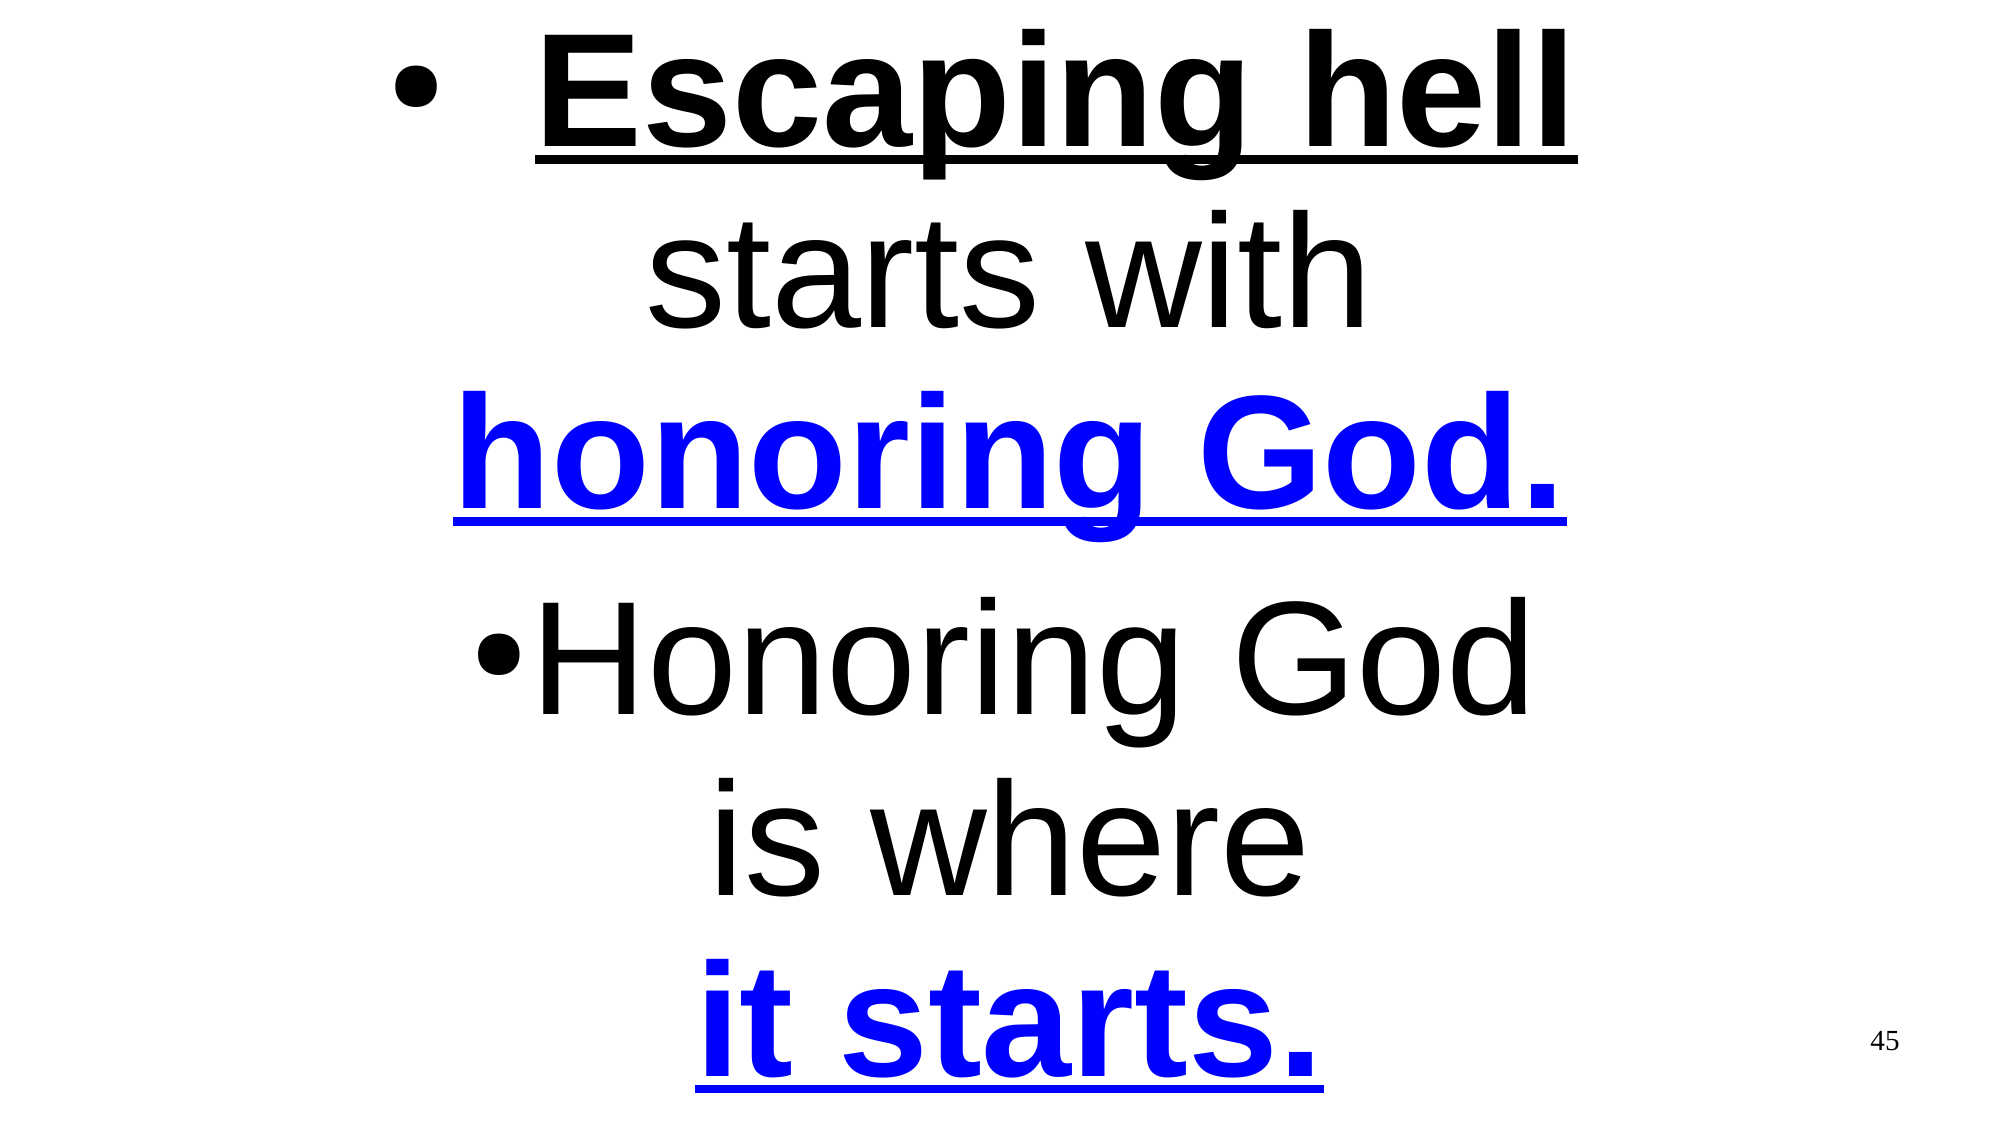

# Escaping hell starts with honoring God.
Honoring God
is where
it starts.
45